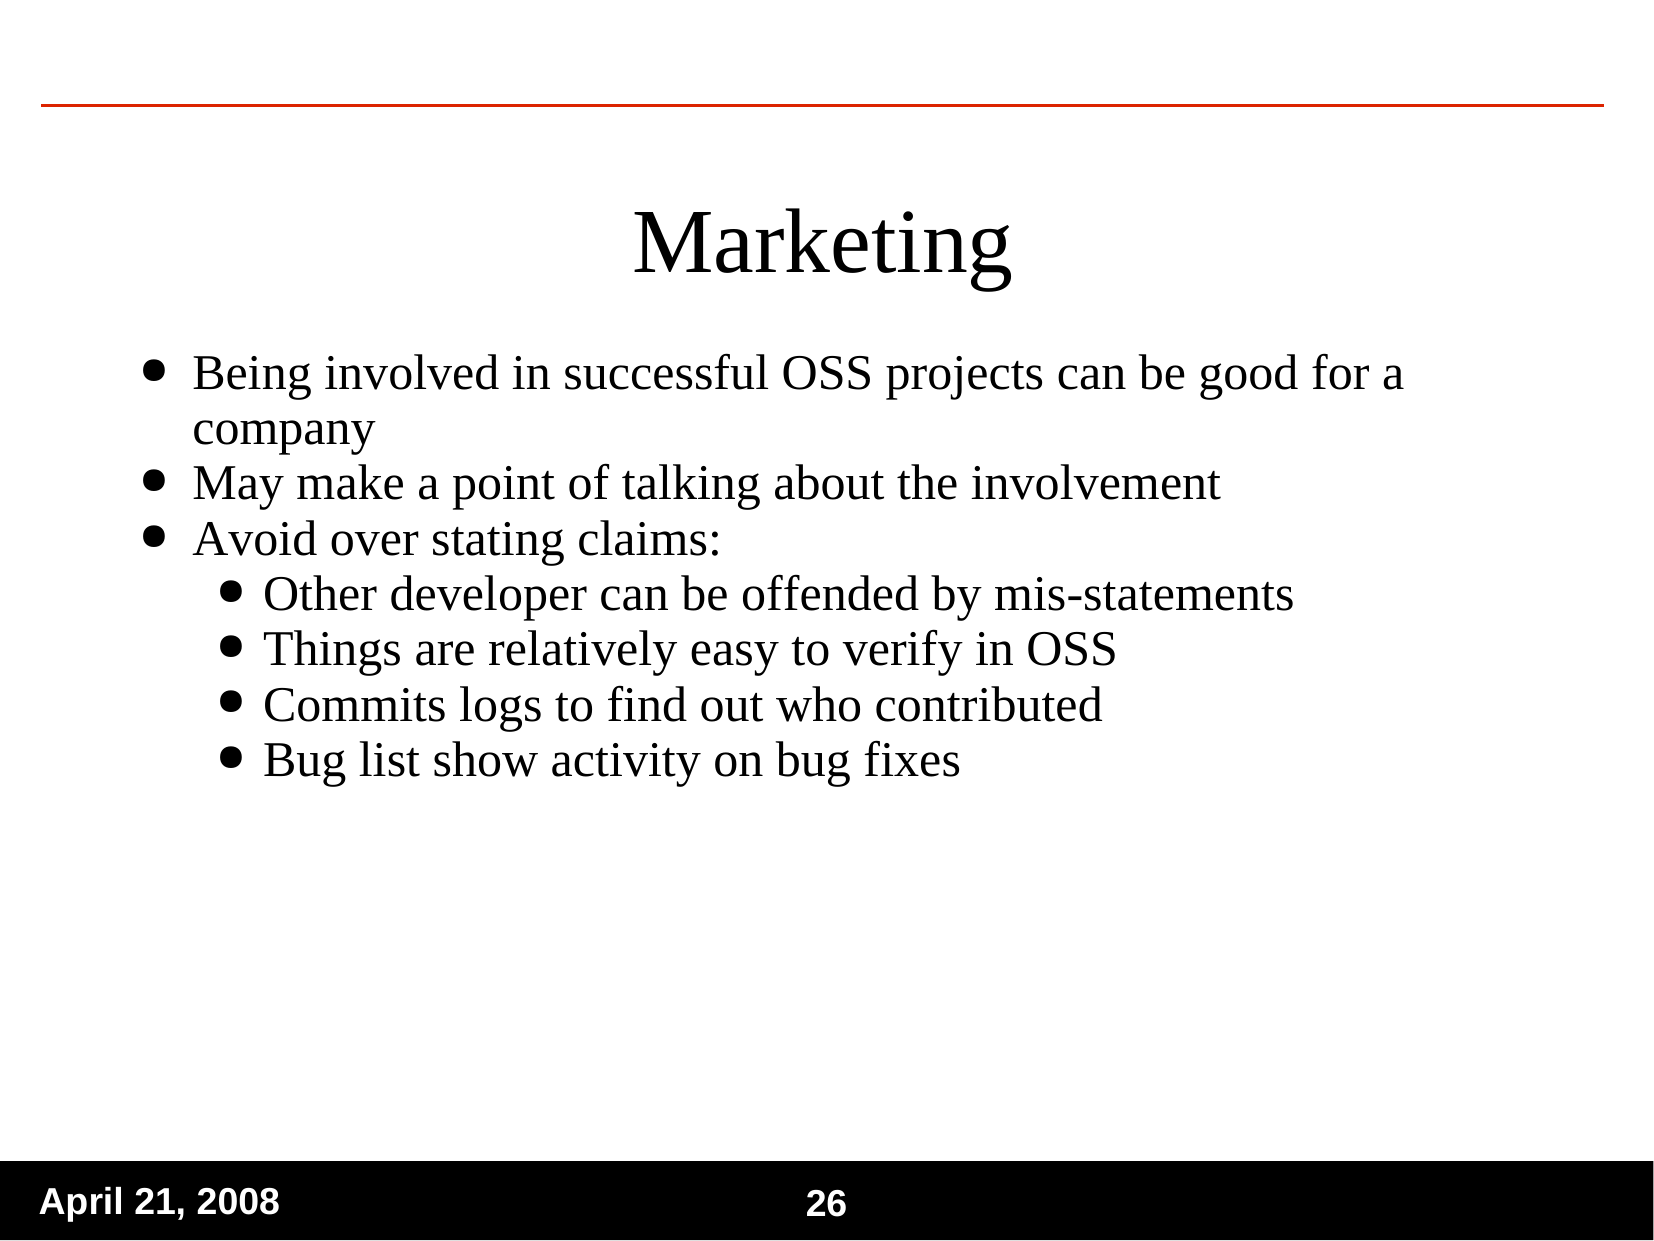

# Marketing
Being involved in successful OSS projects can be good for a company
May make a point of talking about the involvement
Avoid over stating claims:
Other developer can be offended by mis-statements
Things are relatively easy to verify in OSS
Commits logs to find out who contributed
Bug list show activity on bug fixes